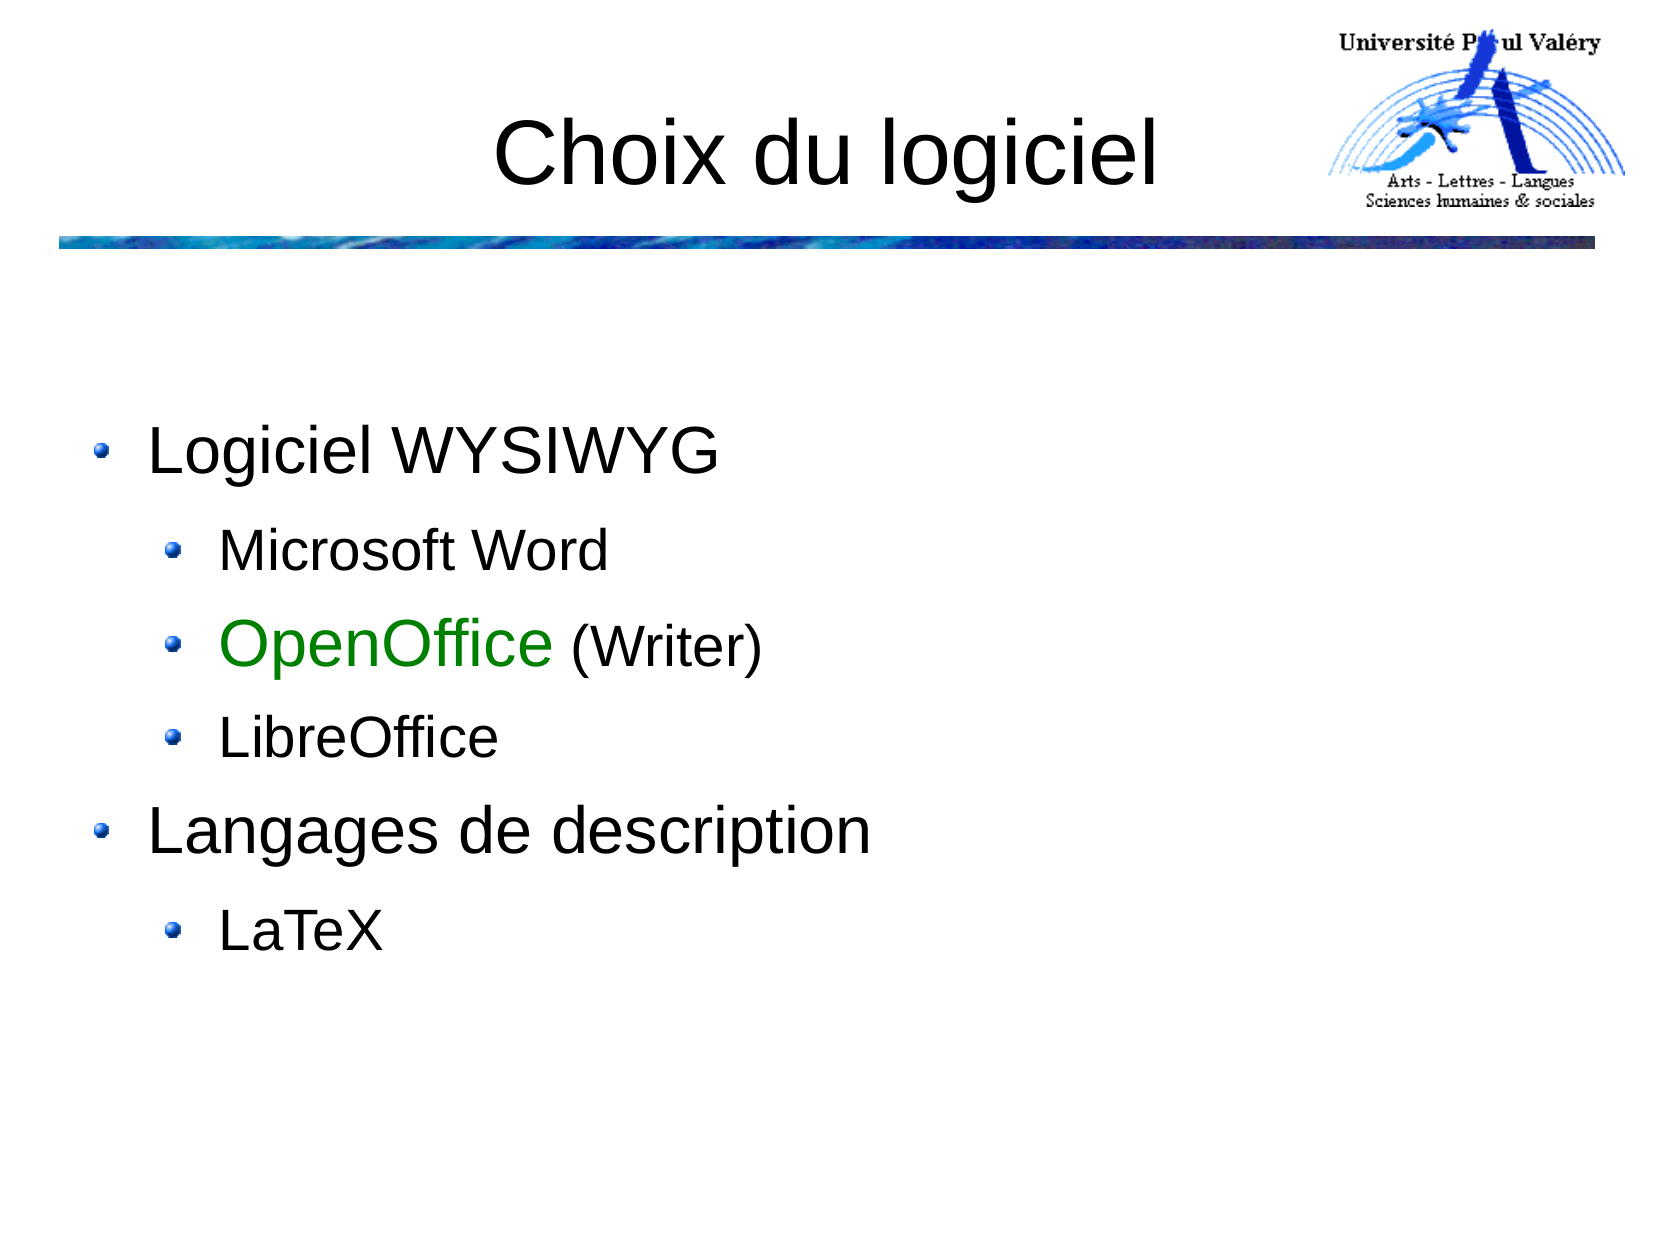

# Choix du logiciel
Logiciel WYSIWYG
Microsoft Word
OpenOffice (Writer)
LibreOffice
Langages de description
LaTeX